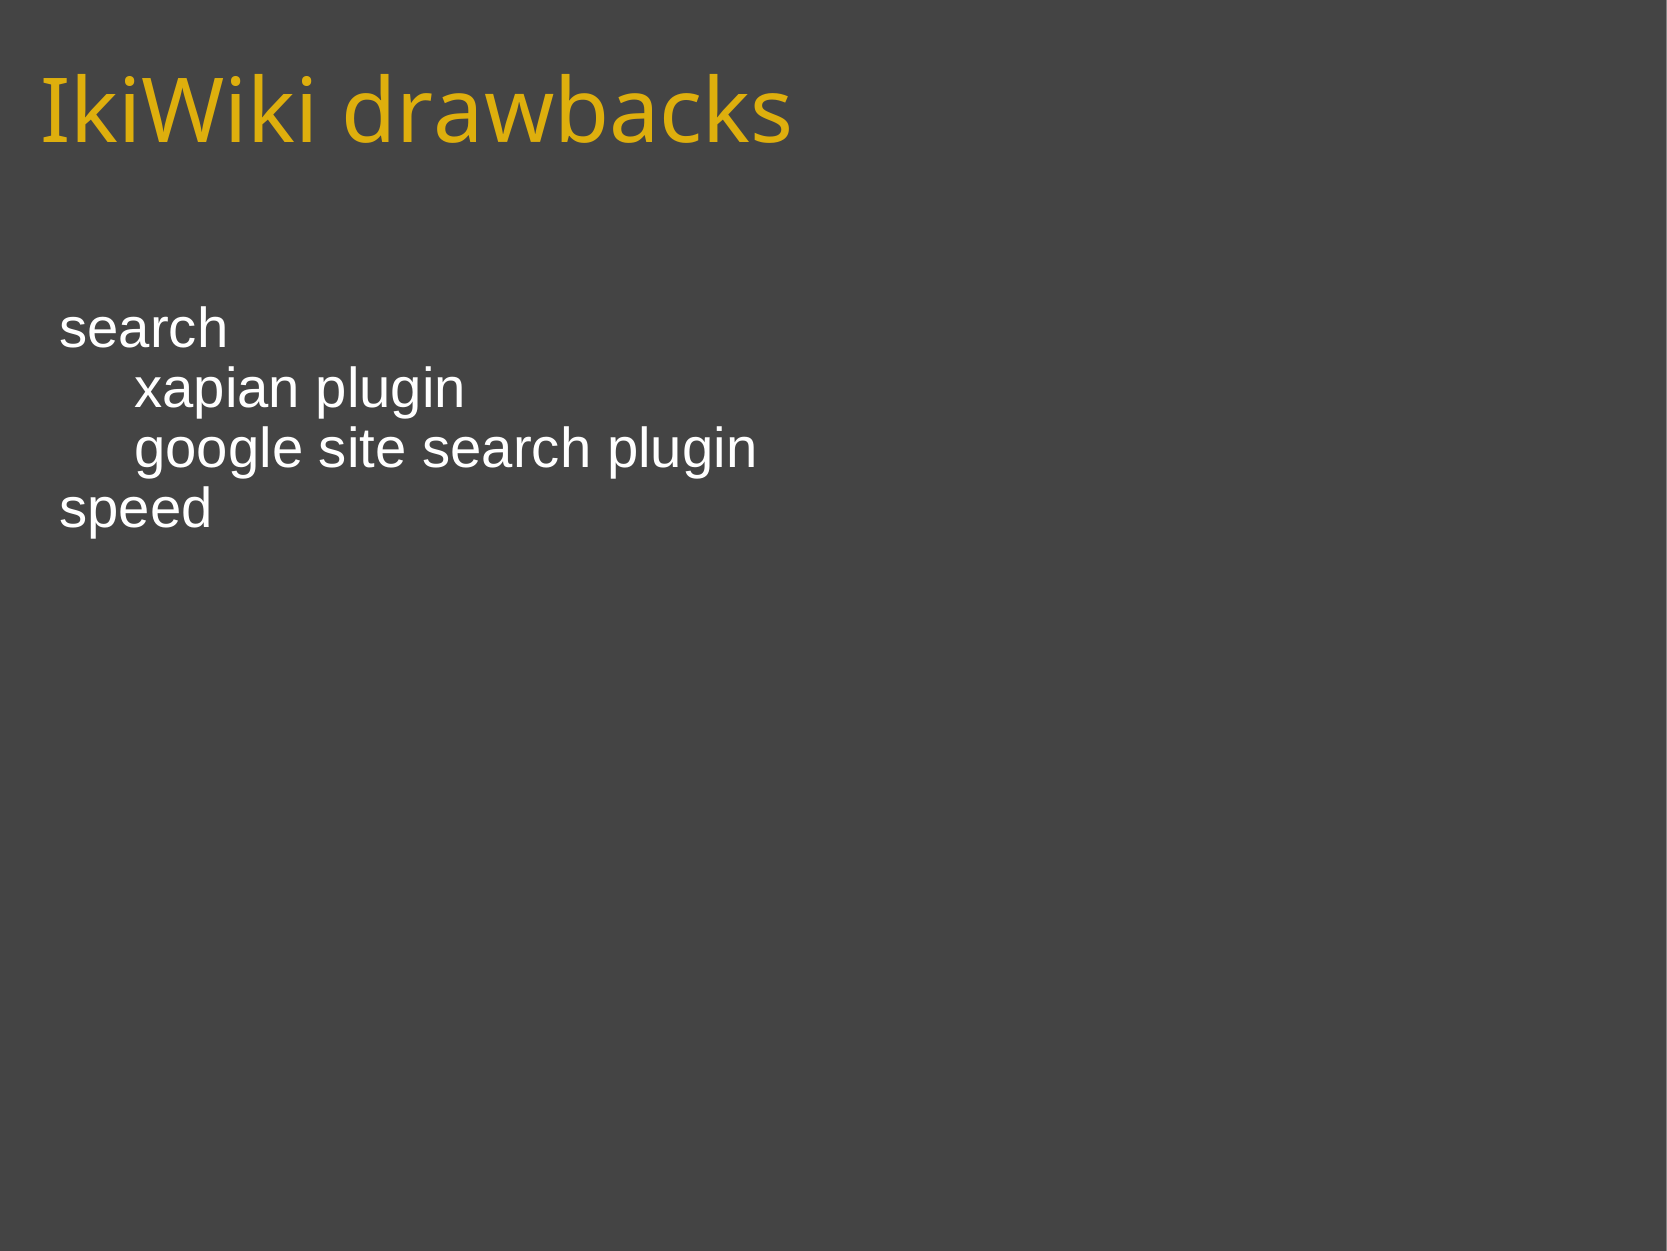

# IkiWiki drawbacks
search
xapian plugin
google site search plugin
speed